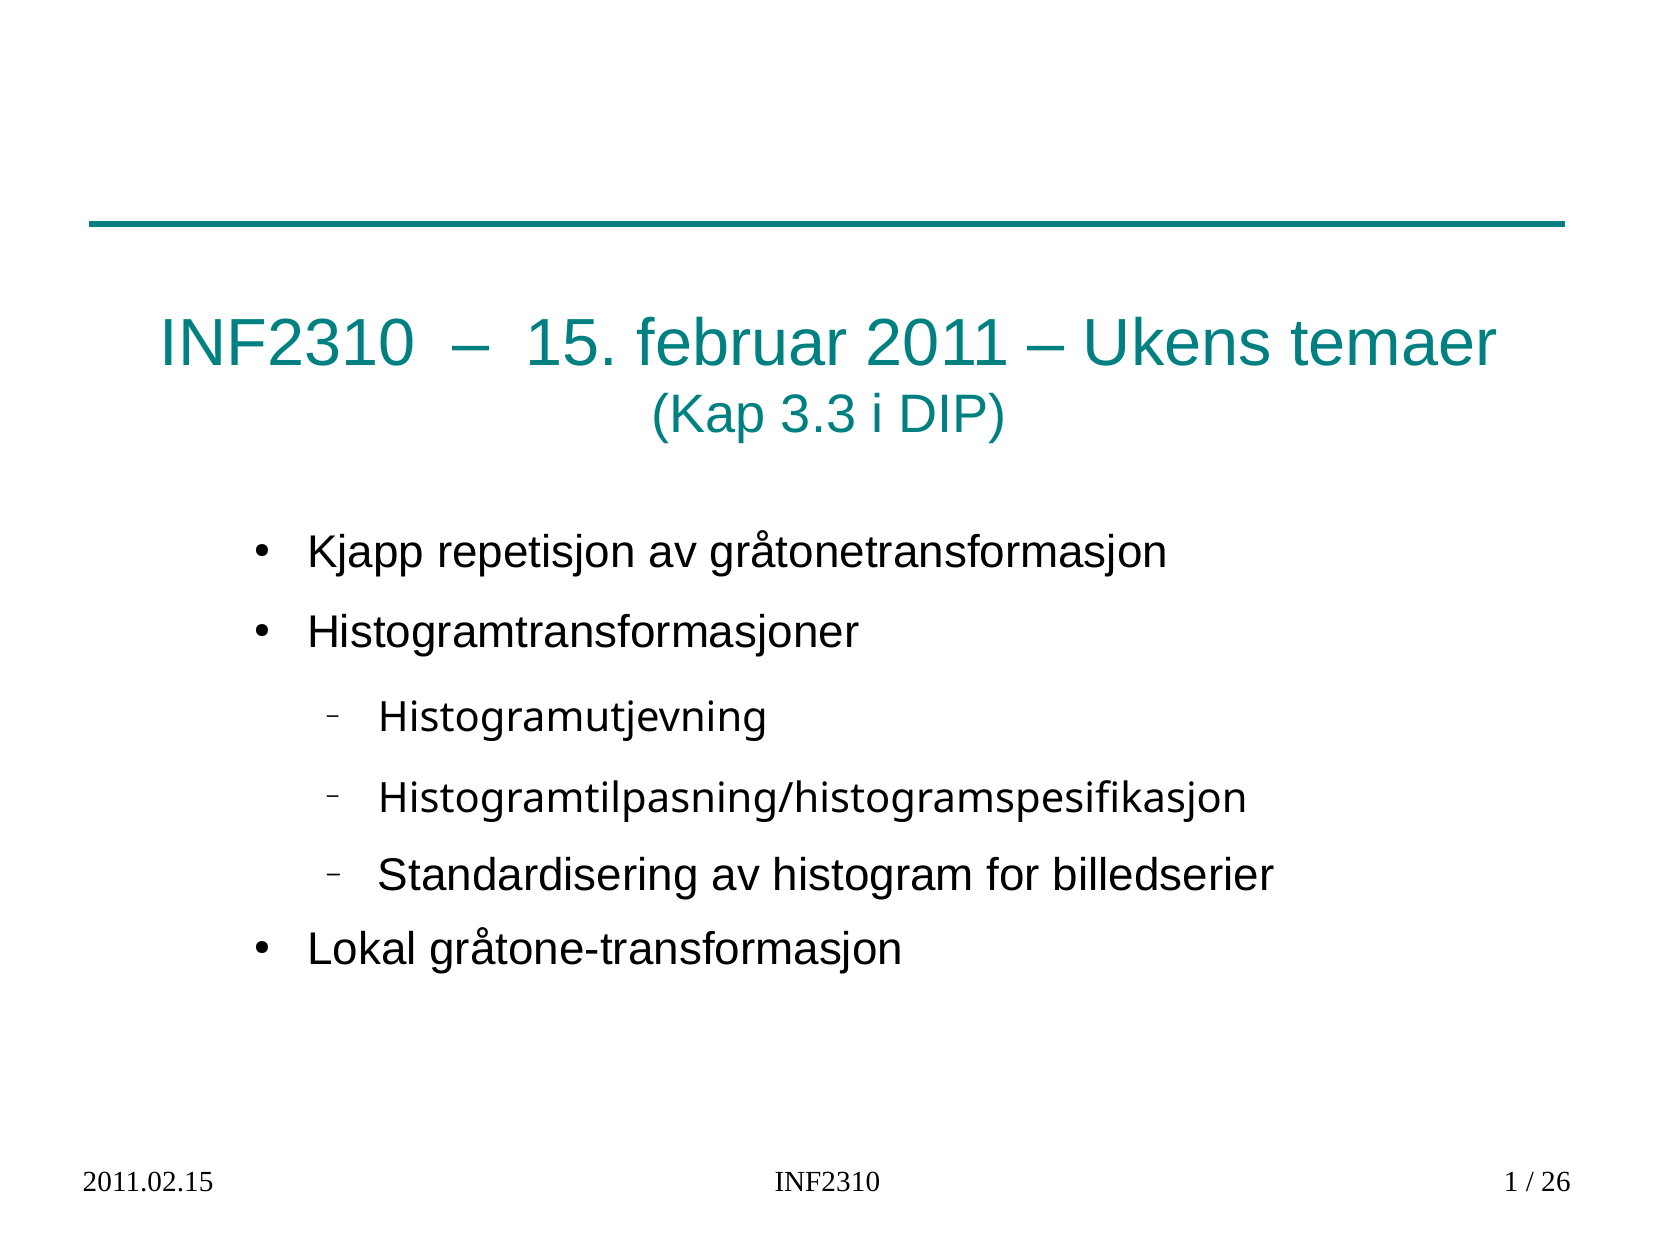

INF2310 – 15. februar 2011 – Ukens temaer
(Kap 3.3 i DIP)
# Kjapp repetisjon av gråtonetransformasjon
Histogramtransformasjoner
Histogramutjevning
Histogramtilpasning/histogramspesifikasjon
Standardisering av histogram for billedserier
Lokal gråtone-transformasjon
2011.02.15
INF2310
1